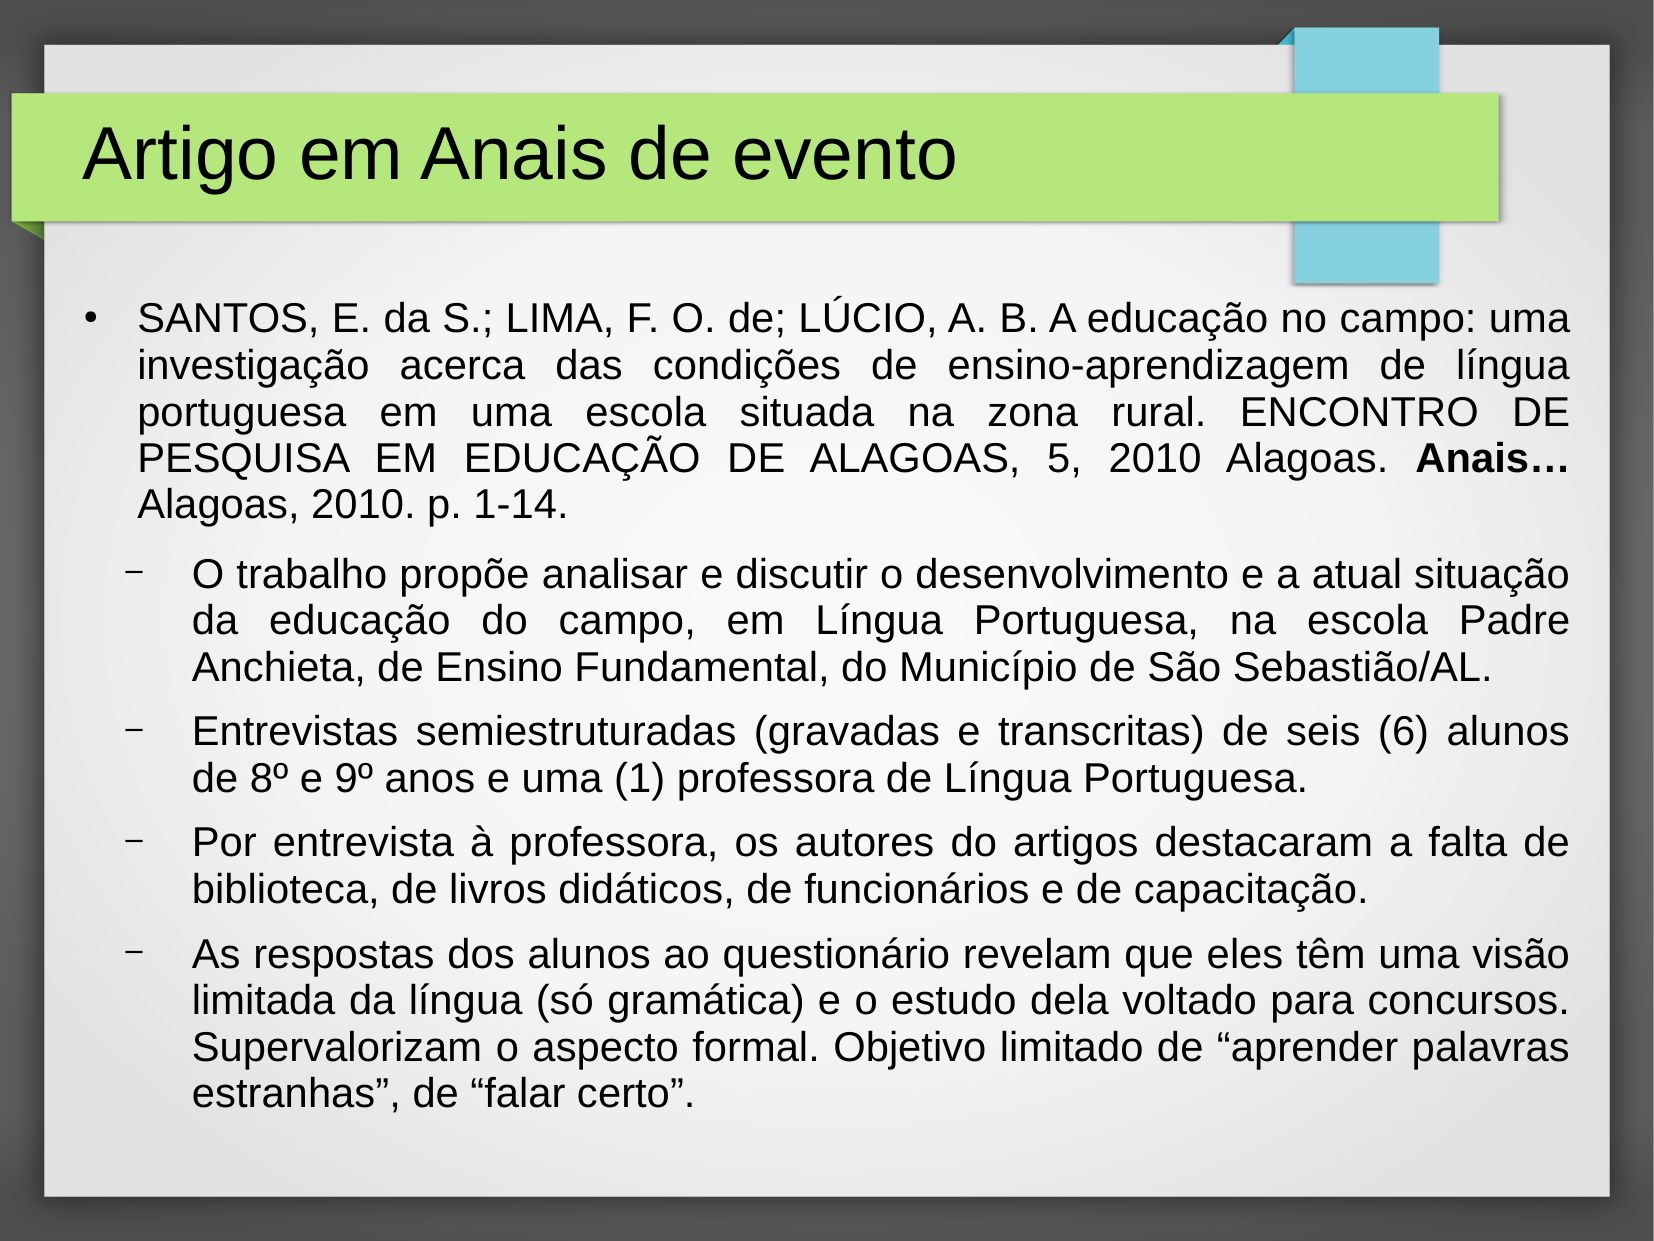

# Artigo em Anais de evento
SANTOS, E. da S.; LIMA, F. O. de; LÚCIO, A. B. A educação no campo: uma investigação acerca das condições de ensino-aprendizagem de língua portuguesa em uma escola situada na zona rural. ENCONTRO DE PESQUISA EM EDUCAÇÃO DE ALAGOAS, 5, 2010 Alagoas. Anais… Alagoas, 2010. p. 1-14.
O trabalho propõe analisar e discutir o desenvolvimento e a atual situação da educação do campo, em Língua Portuguesa, na escola Padre Anchieta, de Ensino Fundamental, do Município de São Sebastião/AL.
Entrevistas semiestruturadas (gravadas e transcritas) de seis (6) alunos de 8º e 9º anos e uma (1) professora de Língua Portuguesa.
Por entrevista à professora, os autores do artigos destacaram a falta de biblioteca, de livros didáticos, de funcionários e de capacitação.
As respostas dos alunos ao questionário revelam que eles têm uma visão limitada da língua (só gramática) e o estudo dela voltado para concursos. Supervalorizam o aspecto formal. Objetivo limitado de “aprender palavras estranhas”, de “falar certo”.